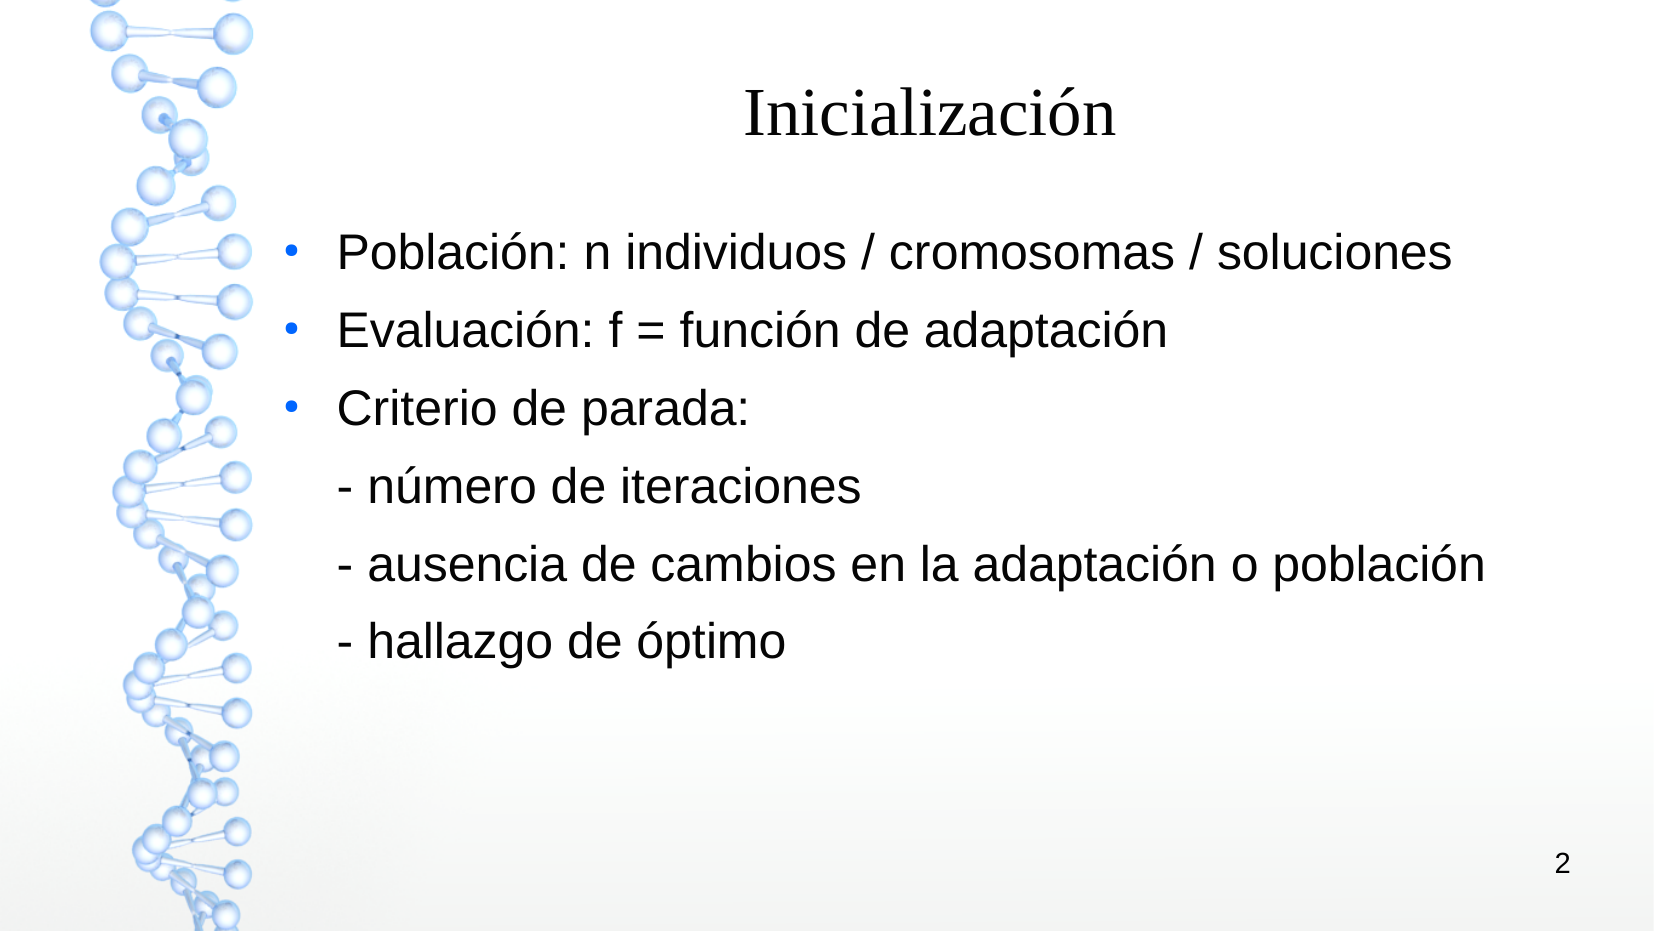

# Inicialización
Población: n individuos / cromosomas / soluciones
Evaluación: f = función de adaptación
Criterio de parada:
- número de iteraciones
- ausencia de cambios en la adaptación o población
- hallazgo de óptimo
2